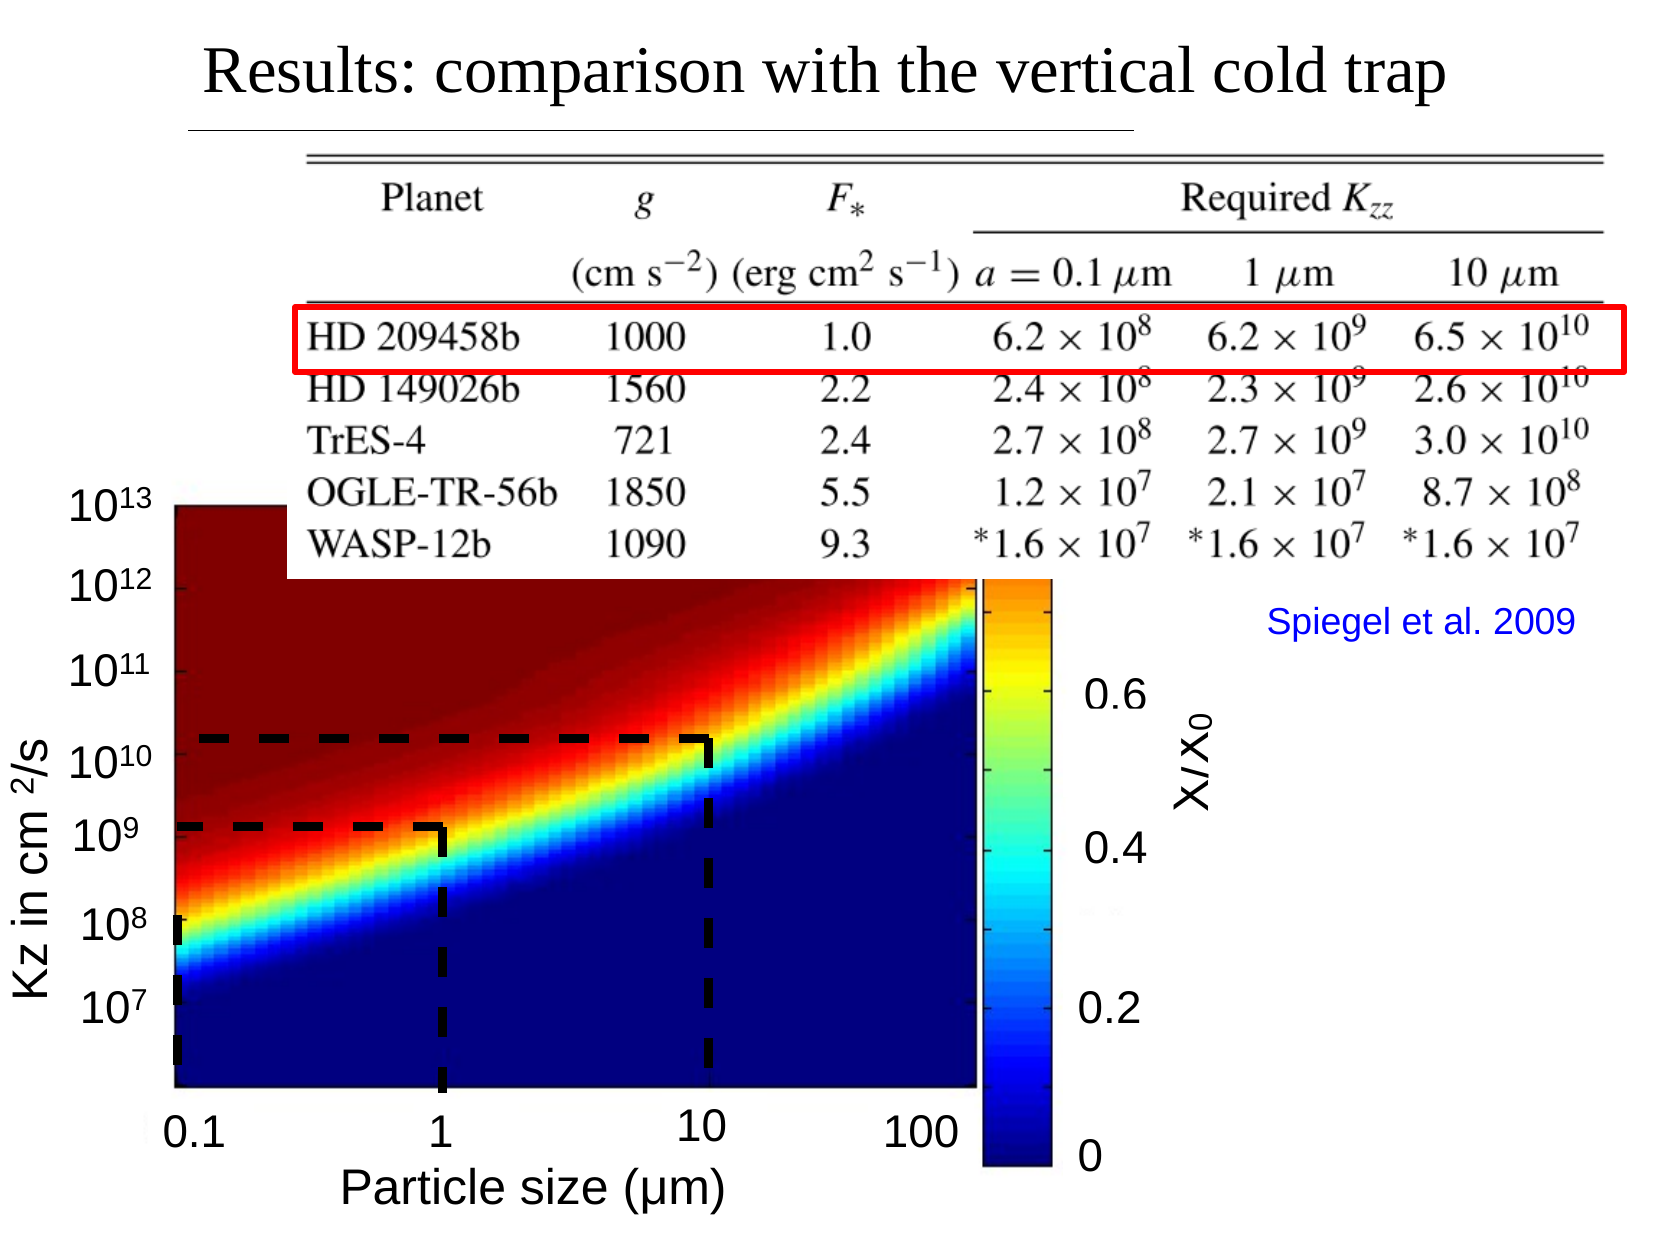

Results: comparison with the vertical cold trap
Abundance at 1mBar
1
1013
0.8
1012
Spiegel et al. 2009
1011
0.6
Χ/Χ0
1010
Kz in cm 2/s
109
0.4
108
107
0.2
10
0.1
1
100
0
Particle size (μm)